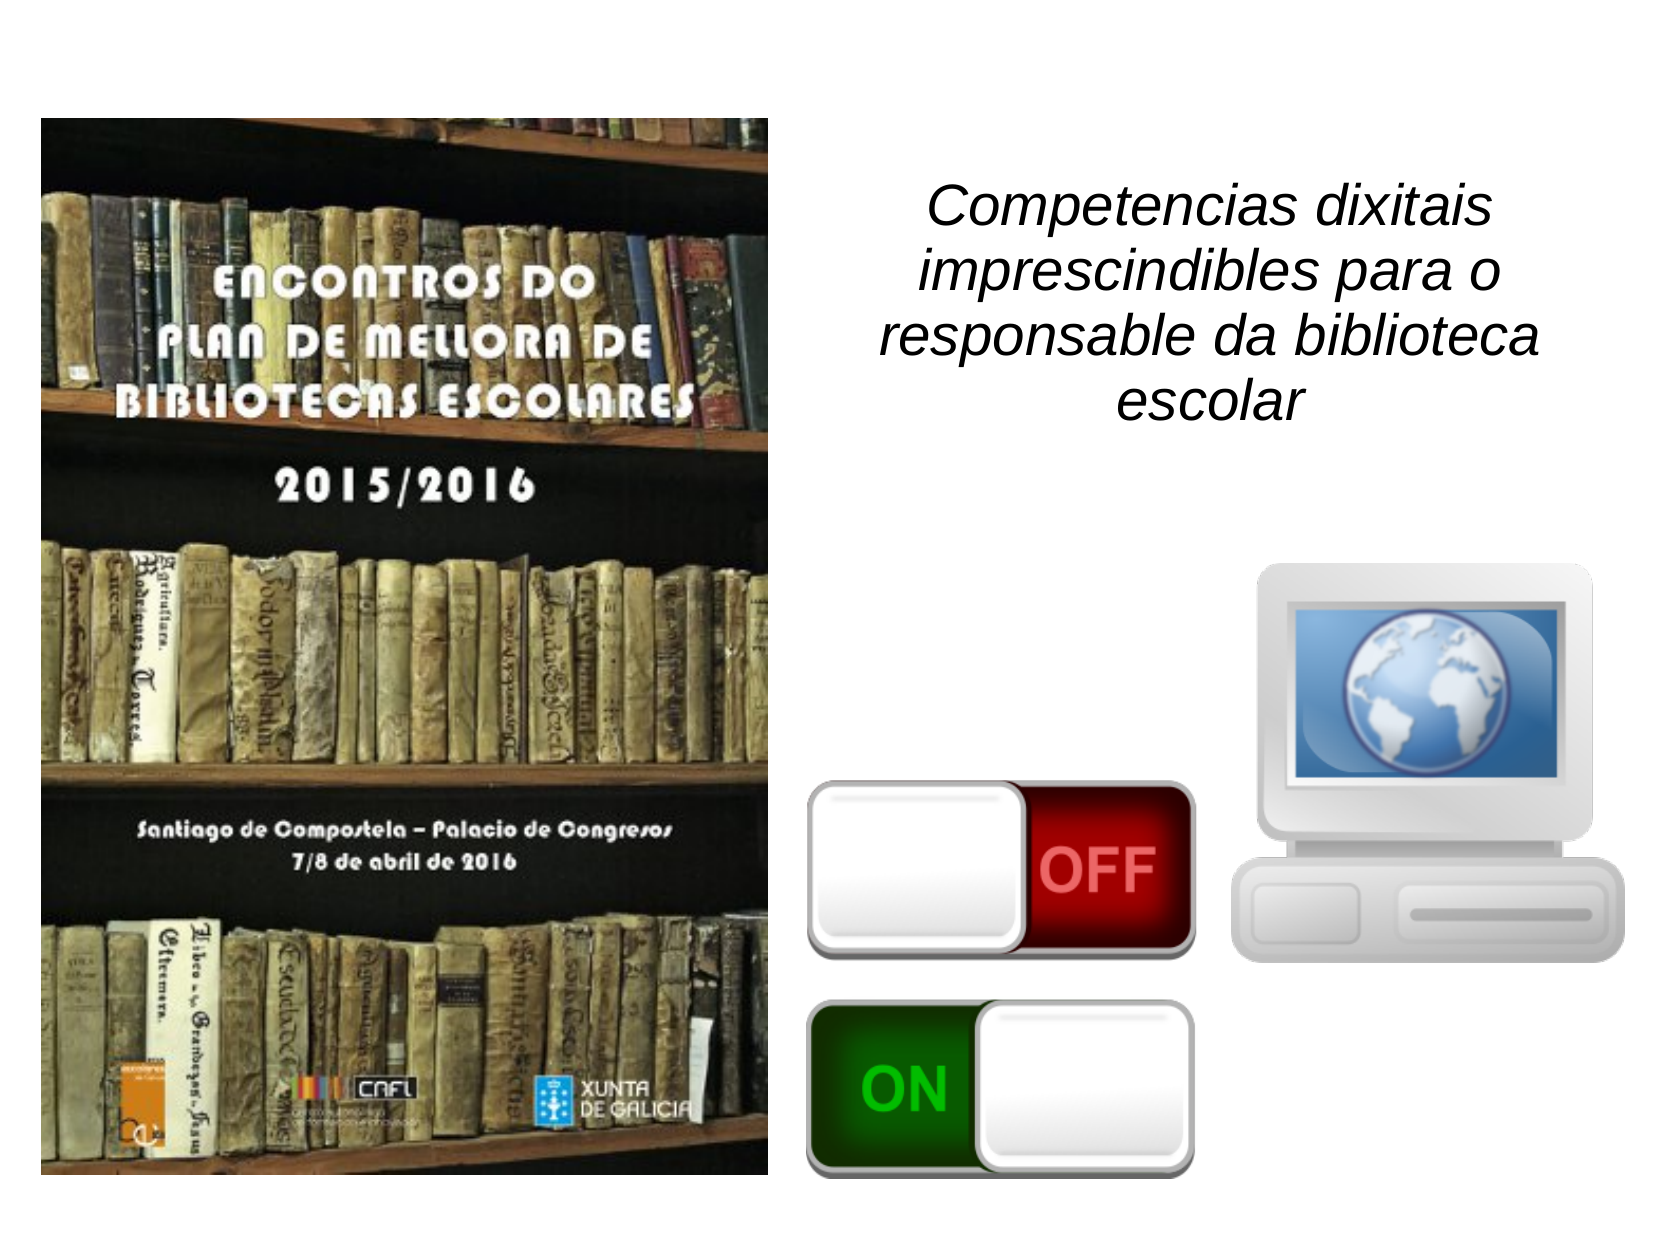

Competencias dixitais imprescindibles para o responsable da biblioteca escolar